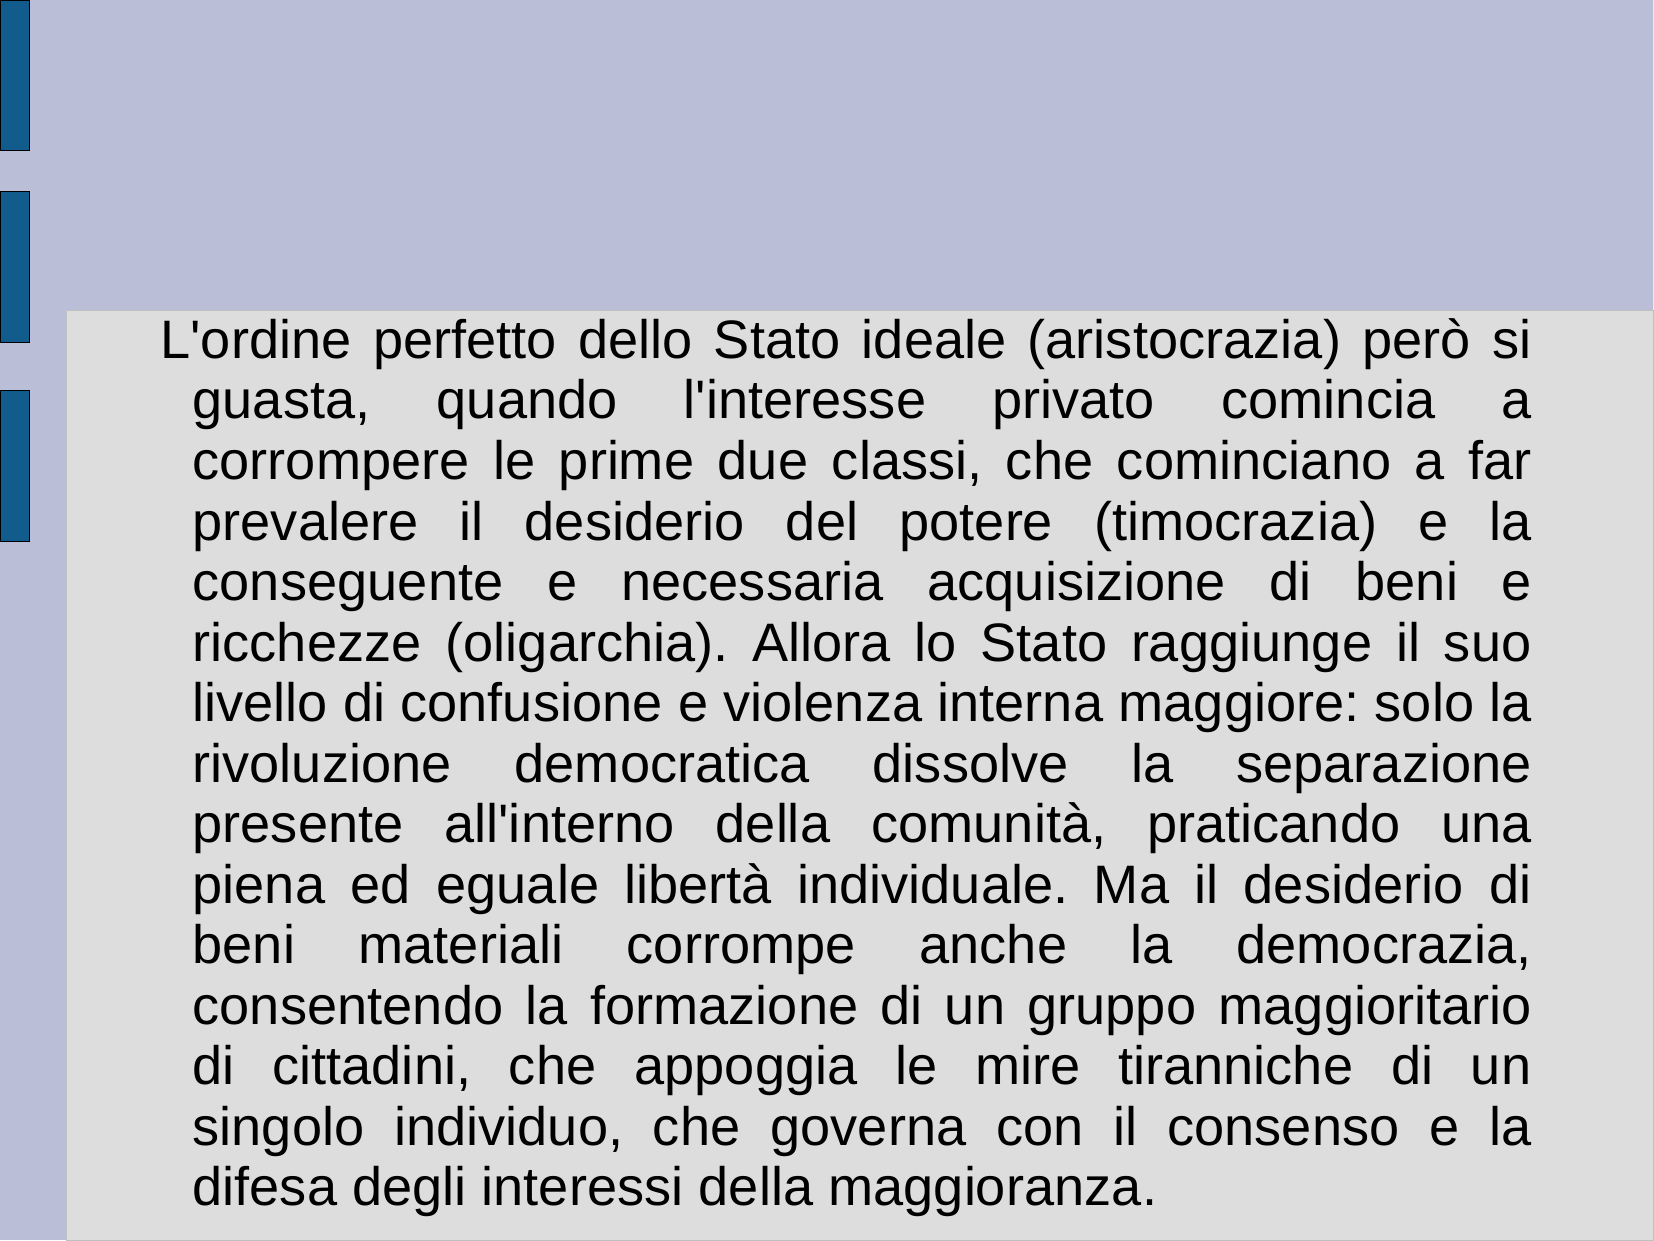

#
 L'ordine perfetto dello Stato ideale (aristocrazia) però si guasta, quando l'interesse privato comincia a corrompere le prime due classi, che cominciano a far prevalere il desiderio del potere (timocrazia) e la conseguente e necessaria acquisizione di beni e ricchezze (oligarchia). Allora lo Stato raggiunge il suo livello di confusione e violenza interna maggiore: solo la rivoluzione democratica dissolve la separazione presente all'interno della comunità, praticando una piena ed eguale libertà individuale. Ma il desiderio di beni materiali corrompe anche la democrazia, consentendo la formazione di un gruppo maggioritario di cittadini, che appoggia le mire tiranniche di un singolo individuo, che governa con il consenso e la difesa degli interessi della maggioranza.